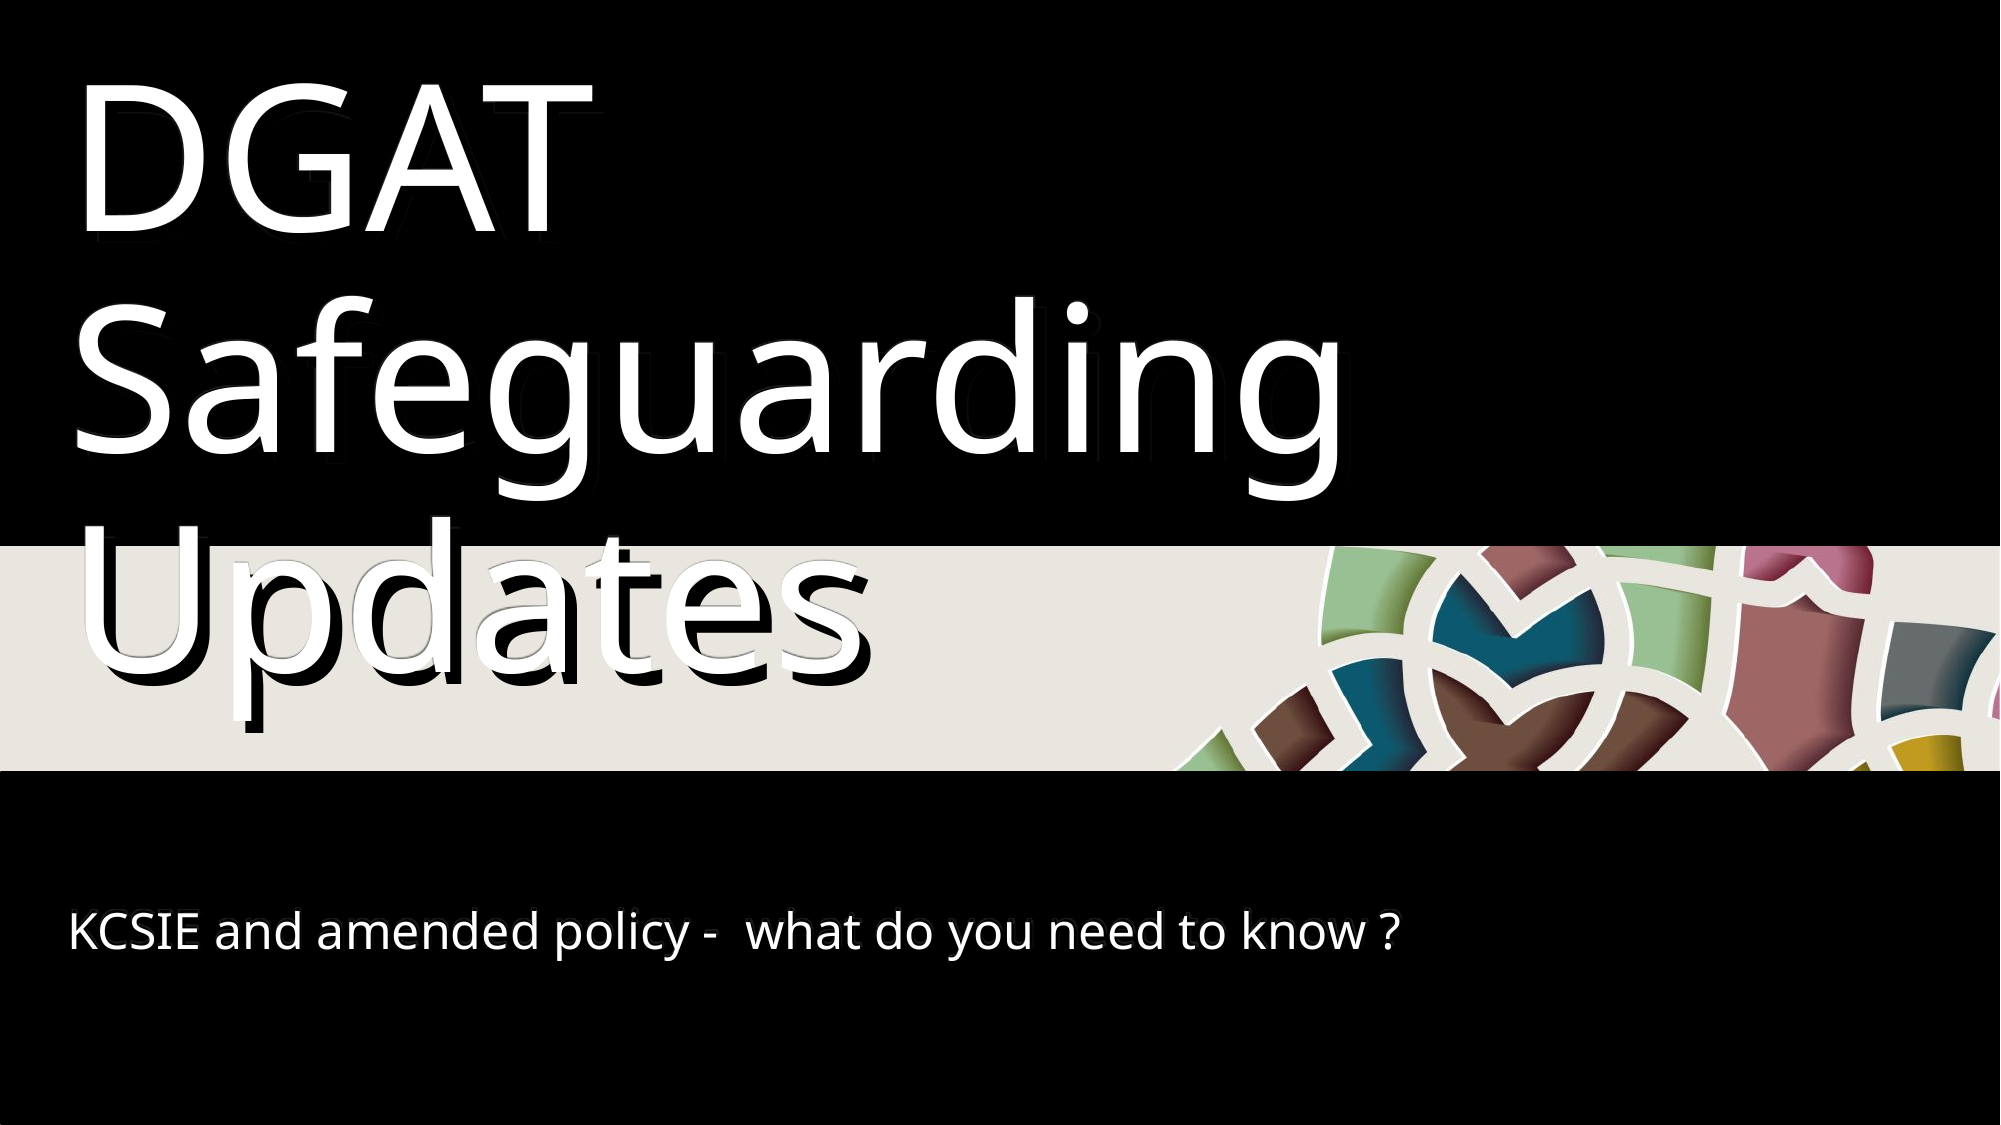

# DGAT Safeguarding Updates
KCSIE and amended policy - what do you need to know ?